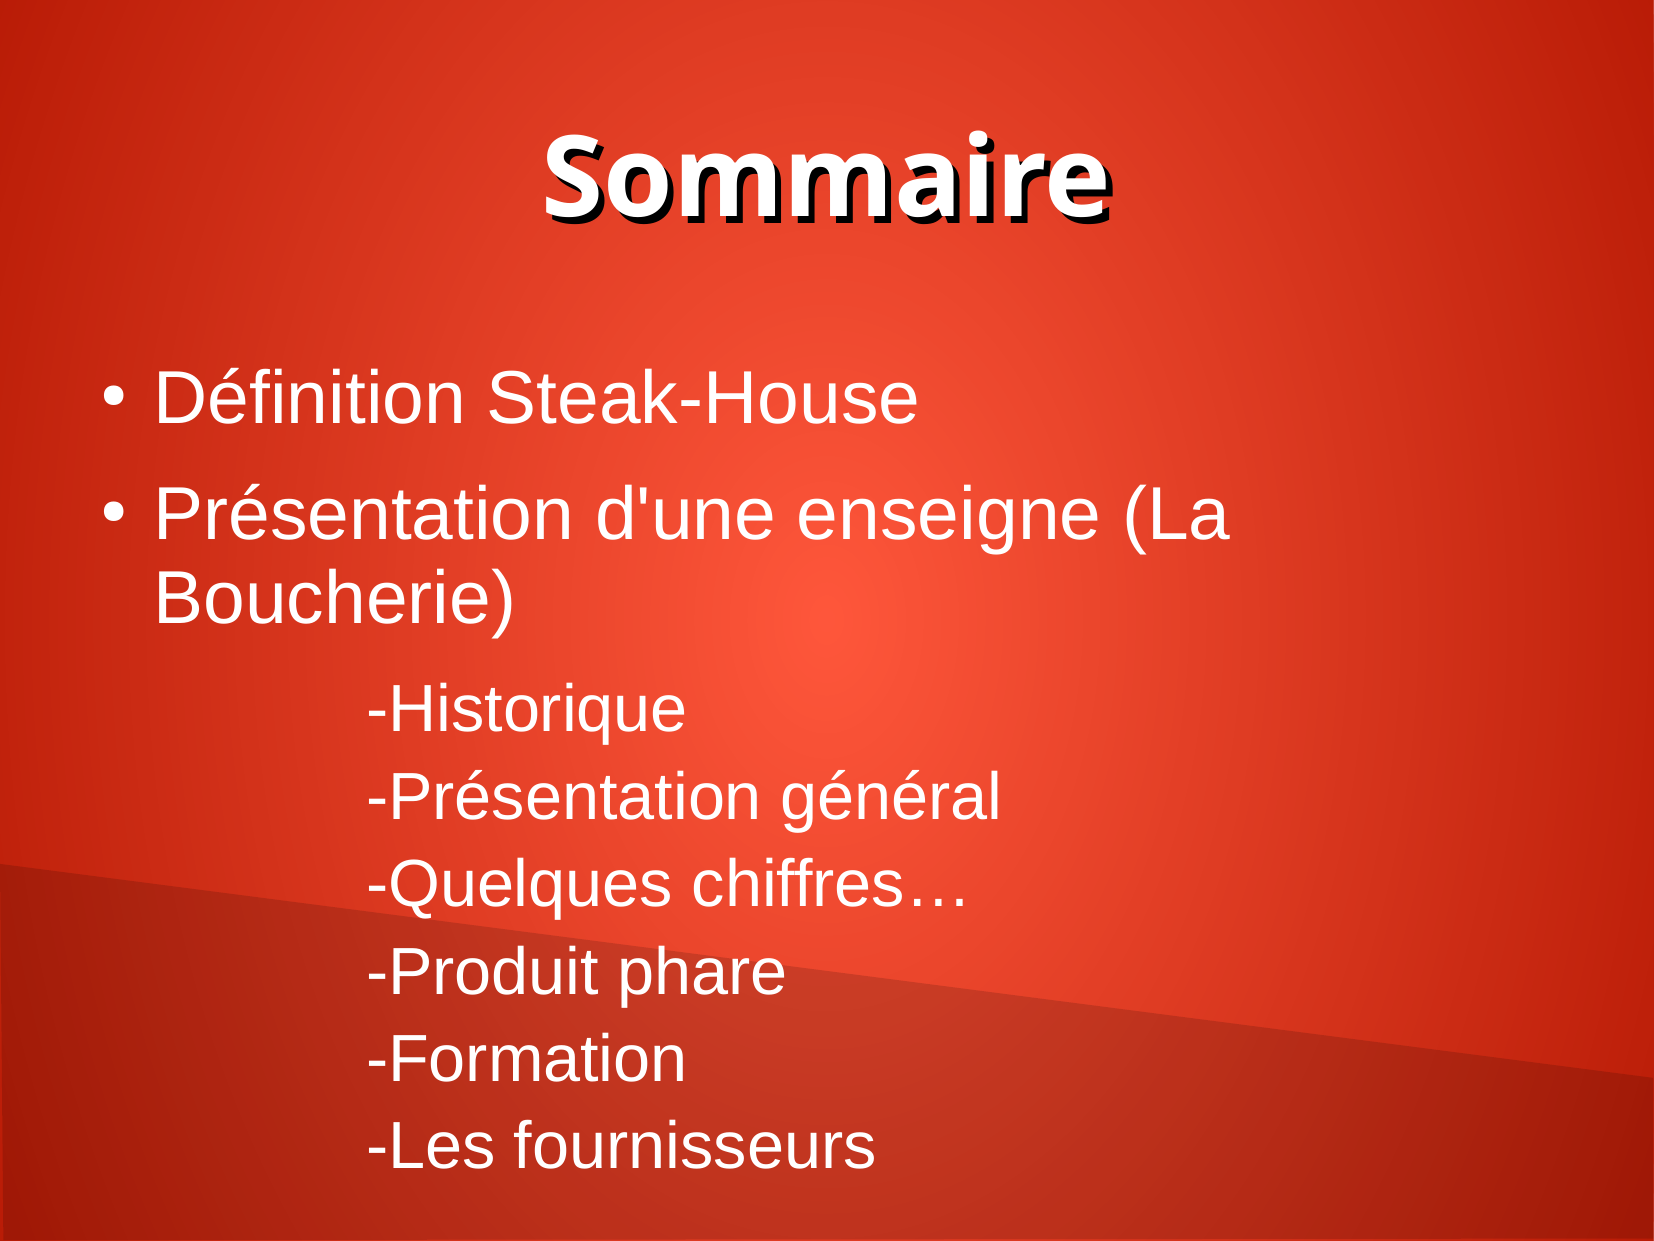

# Sommaire
Définition Steak-House
Présentation d'une enseigne (La Boucherie)
-Historique
-Présentation général
-Quelques chiffres…
-Produit phare
-Formation
-Les fournisseurs